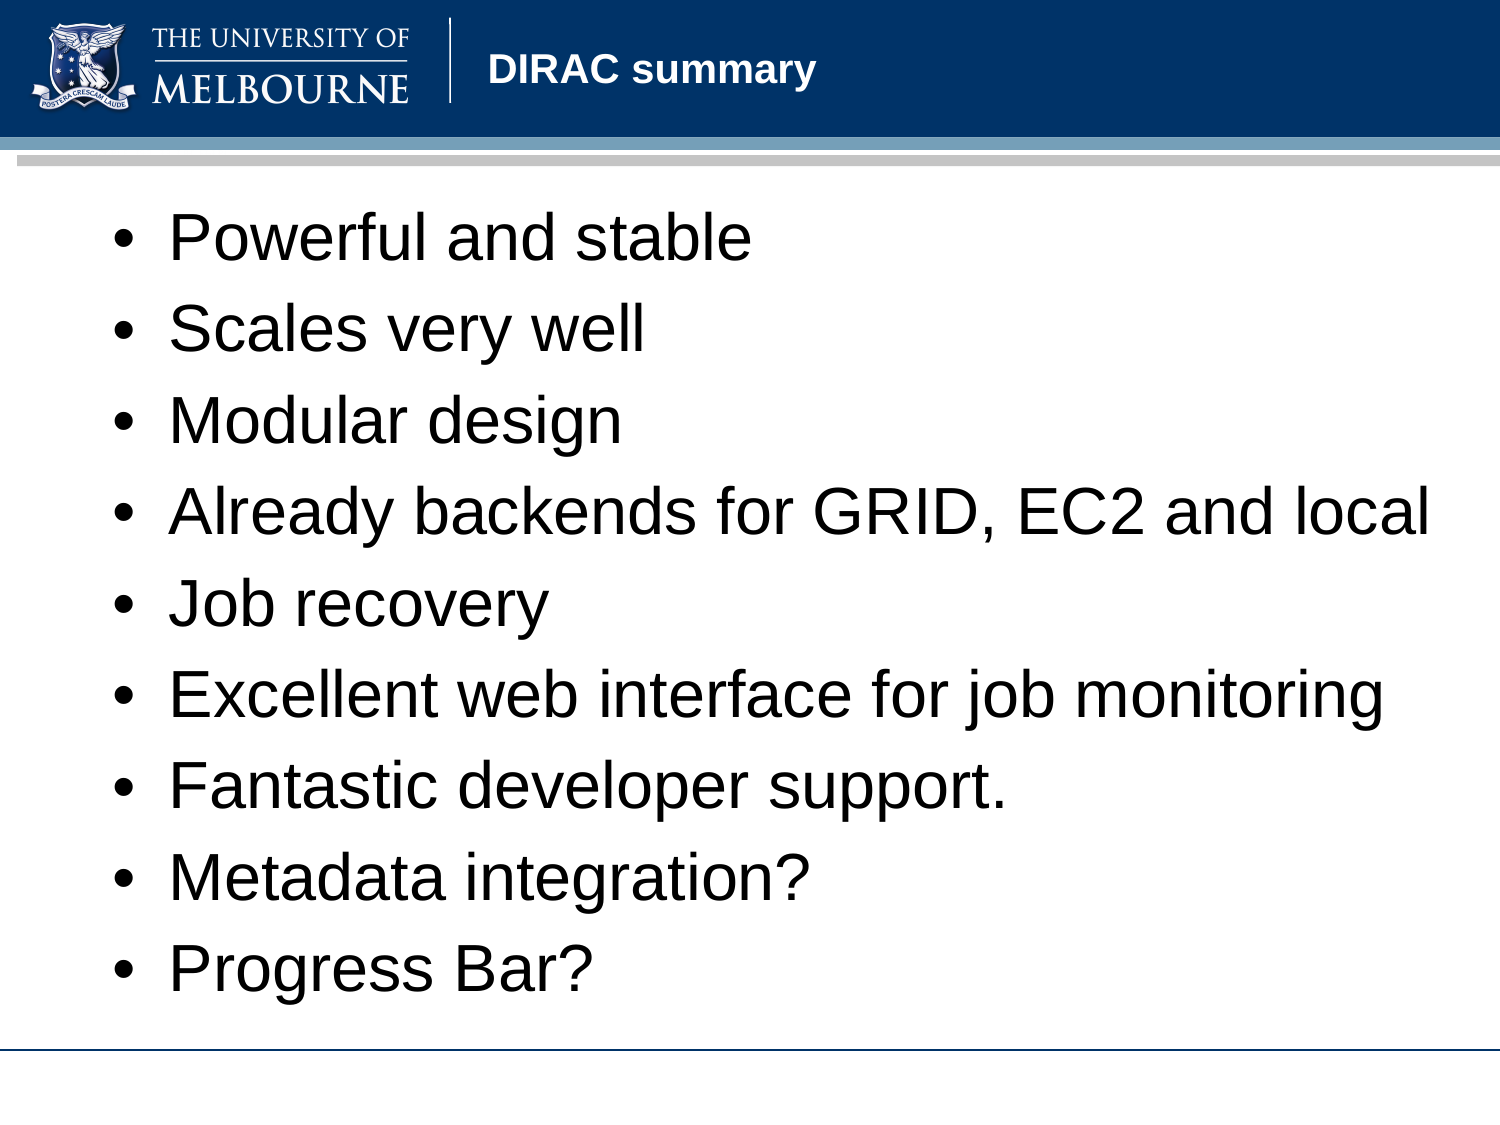

# DIRAC summary
Powerful and stable
Scales very well
Modular design
Already backends for GRID, EC2 and local
Job recovery
Excellent web interface for job monitoring
Fantastic developer support.
Metadata integration?
Progress Bar?